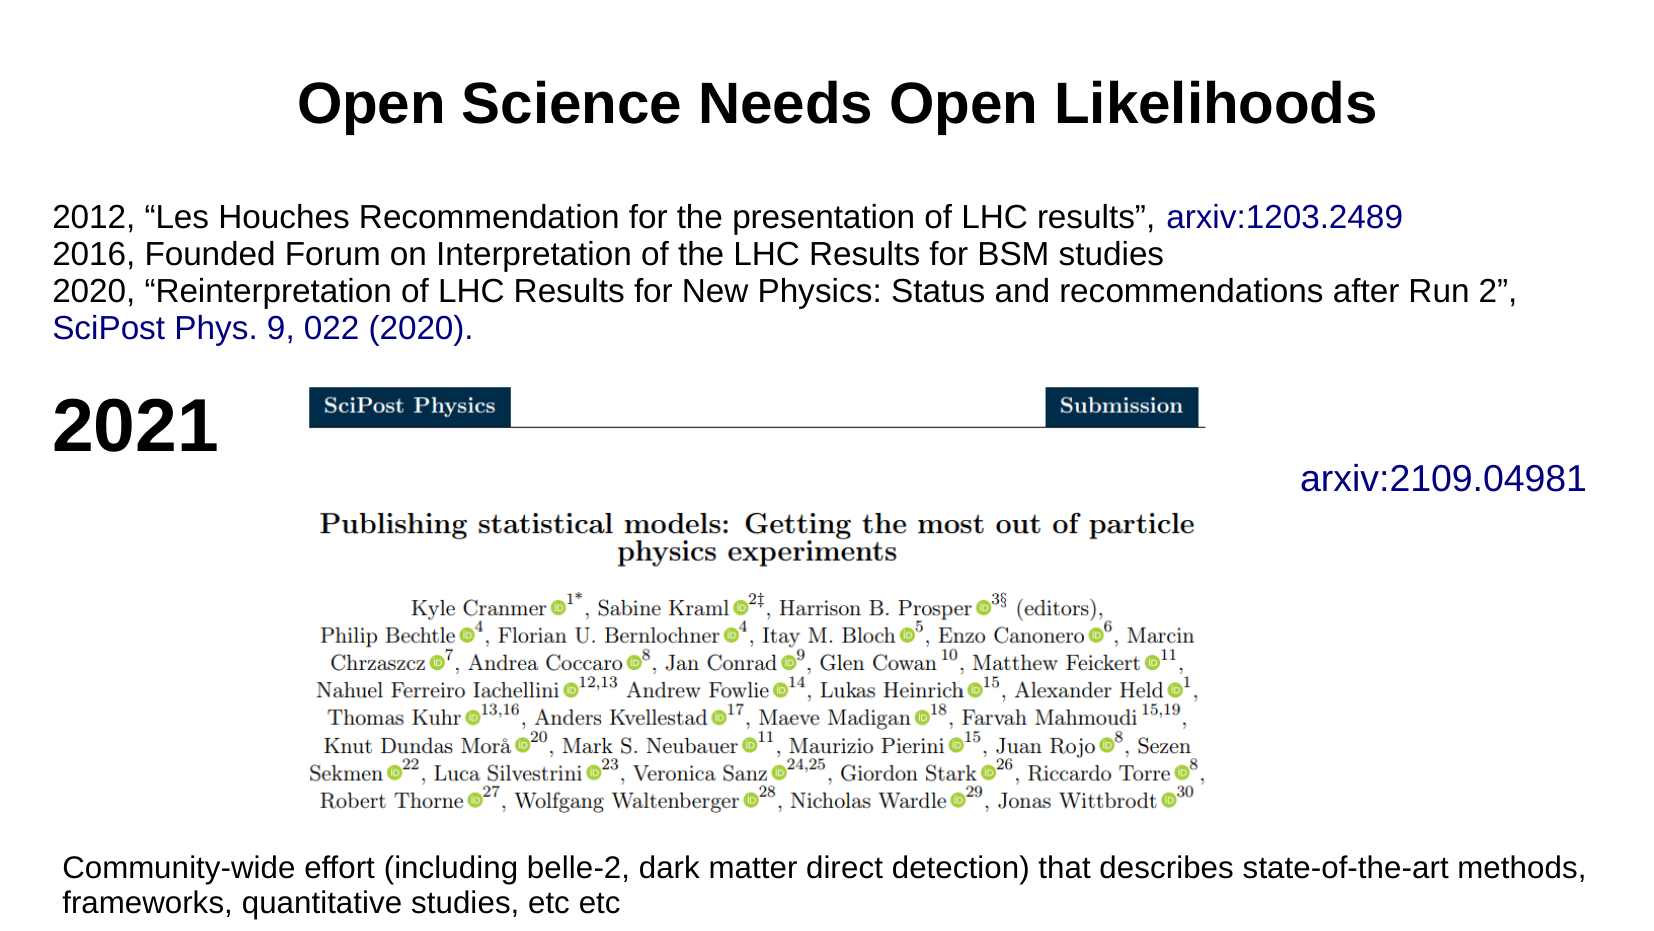

Open Science Needs Open Likelihoods
2012, “Les Houches Recommendation for the presentation of LHC results”, arxiv:1203.2489
2016, Founded Forum on Interpretation of the LHC Results for BSM studies
2020, “Reinterpretation of LHC Results for New Physics: Status and recommendations after Run 2”, SciPost Phys. 9, 022 (2020).
2021
 arxiv:2109.04981
Community-wide effort (including belle-2, dark matter direct detection) that describes state-of-the-art methods, frameworks, quantitative studies, etc etc